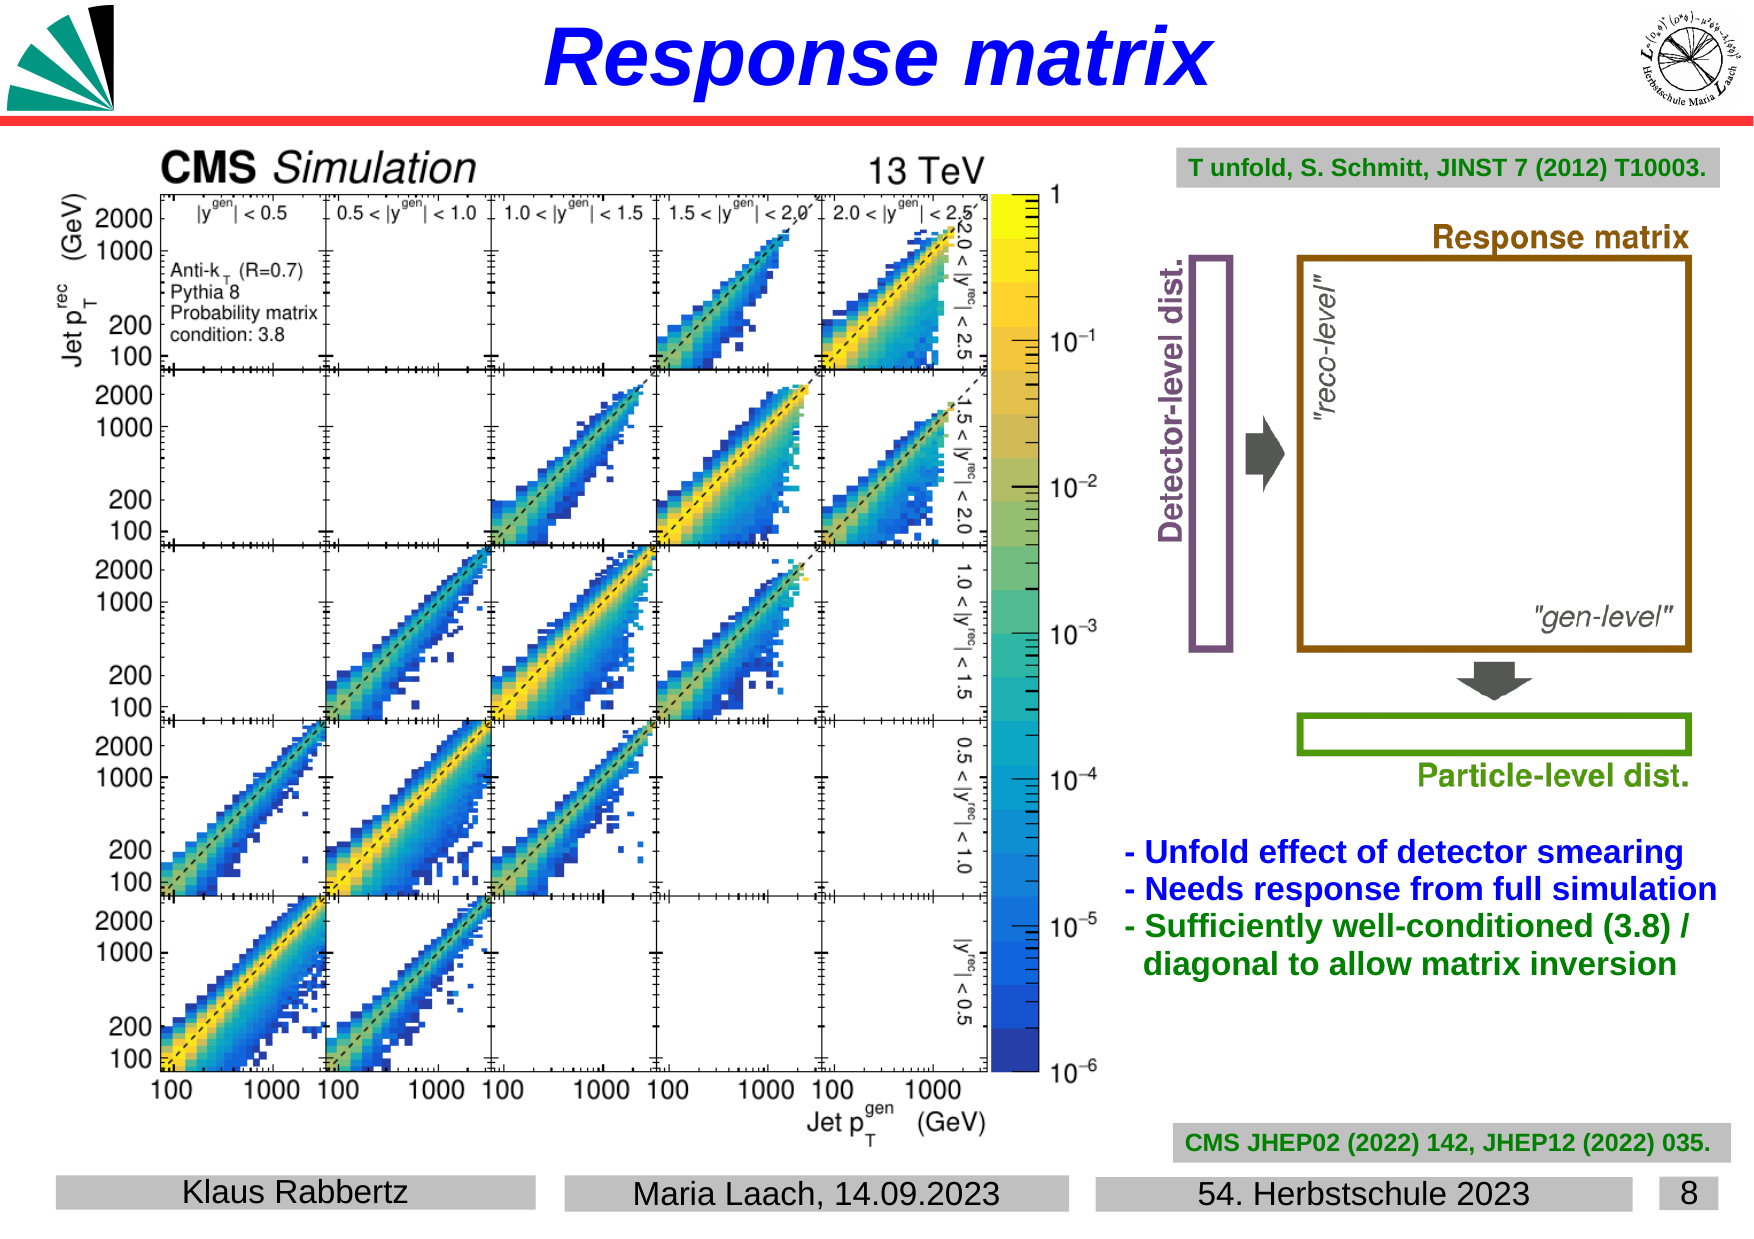

# Response matrix
T unfold, S. Schmitt, JINST 7 (2012) T10003.
- Unfold effect of detector smearing
- Needs response from full simulation
- Sufficiently well-conditioned (3.8) /
 diagonal to allow matrix inversion
CMS JHEP02 (2022) 142, JHEP12 (2022) 035.